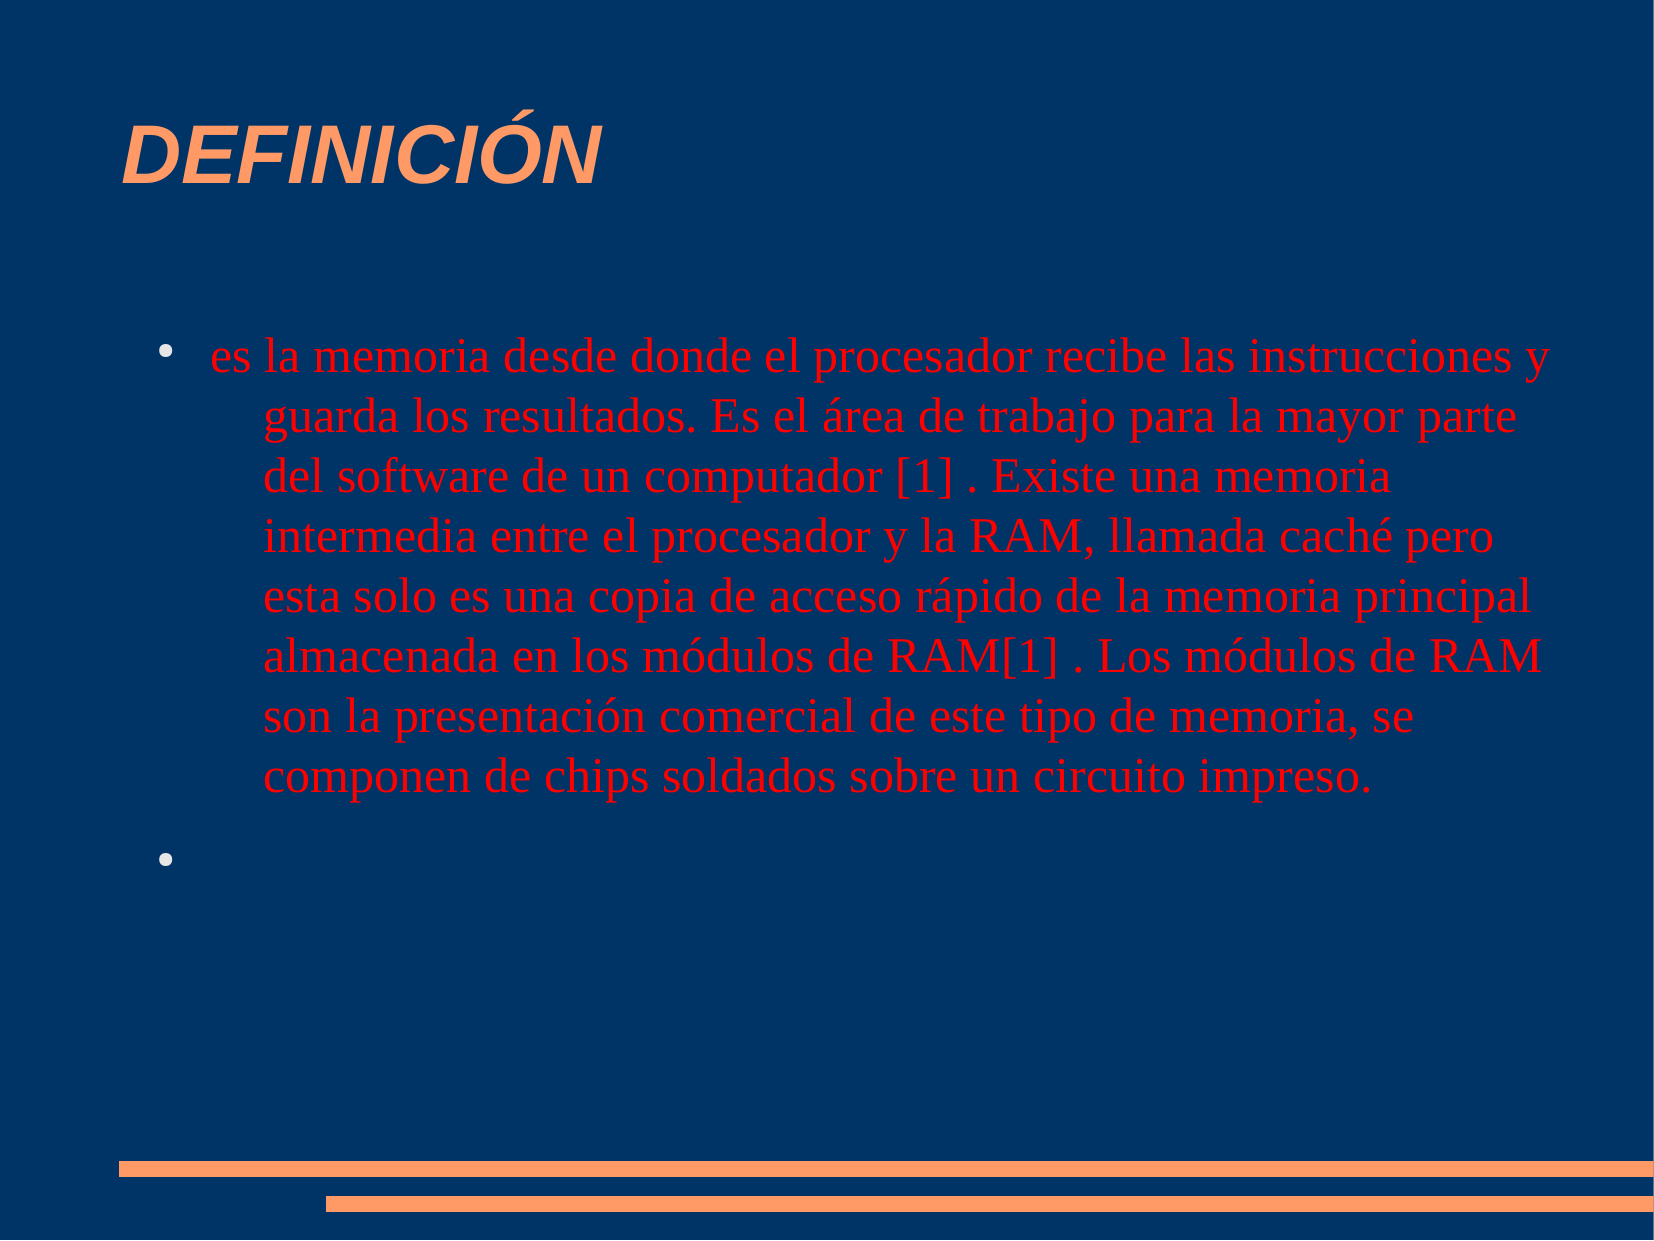

# DEFINICIÓN
es la memoria desde donde el procesador recibe las instrucciones y guarda los resultados. Es el área de trabajo para la mayor parte del software de un computador [1] . Existe una memoria intermedia entre el procesador y la RAM, llamada caché pero esta solo es una copia de acceso rápido de la memoria principal almacenada en los módulos de RAM[1] . Los módulos de RAM son la presentación comercial de este tipo de memoria, se componen de chips soldados sobre un circuito impreso.